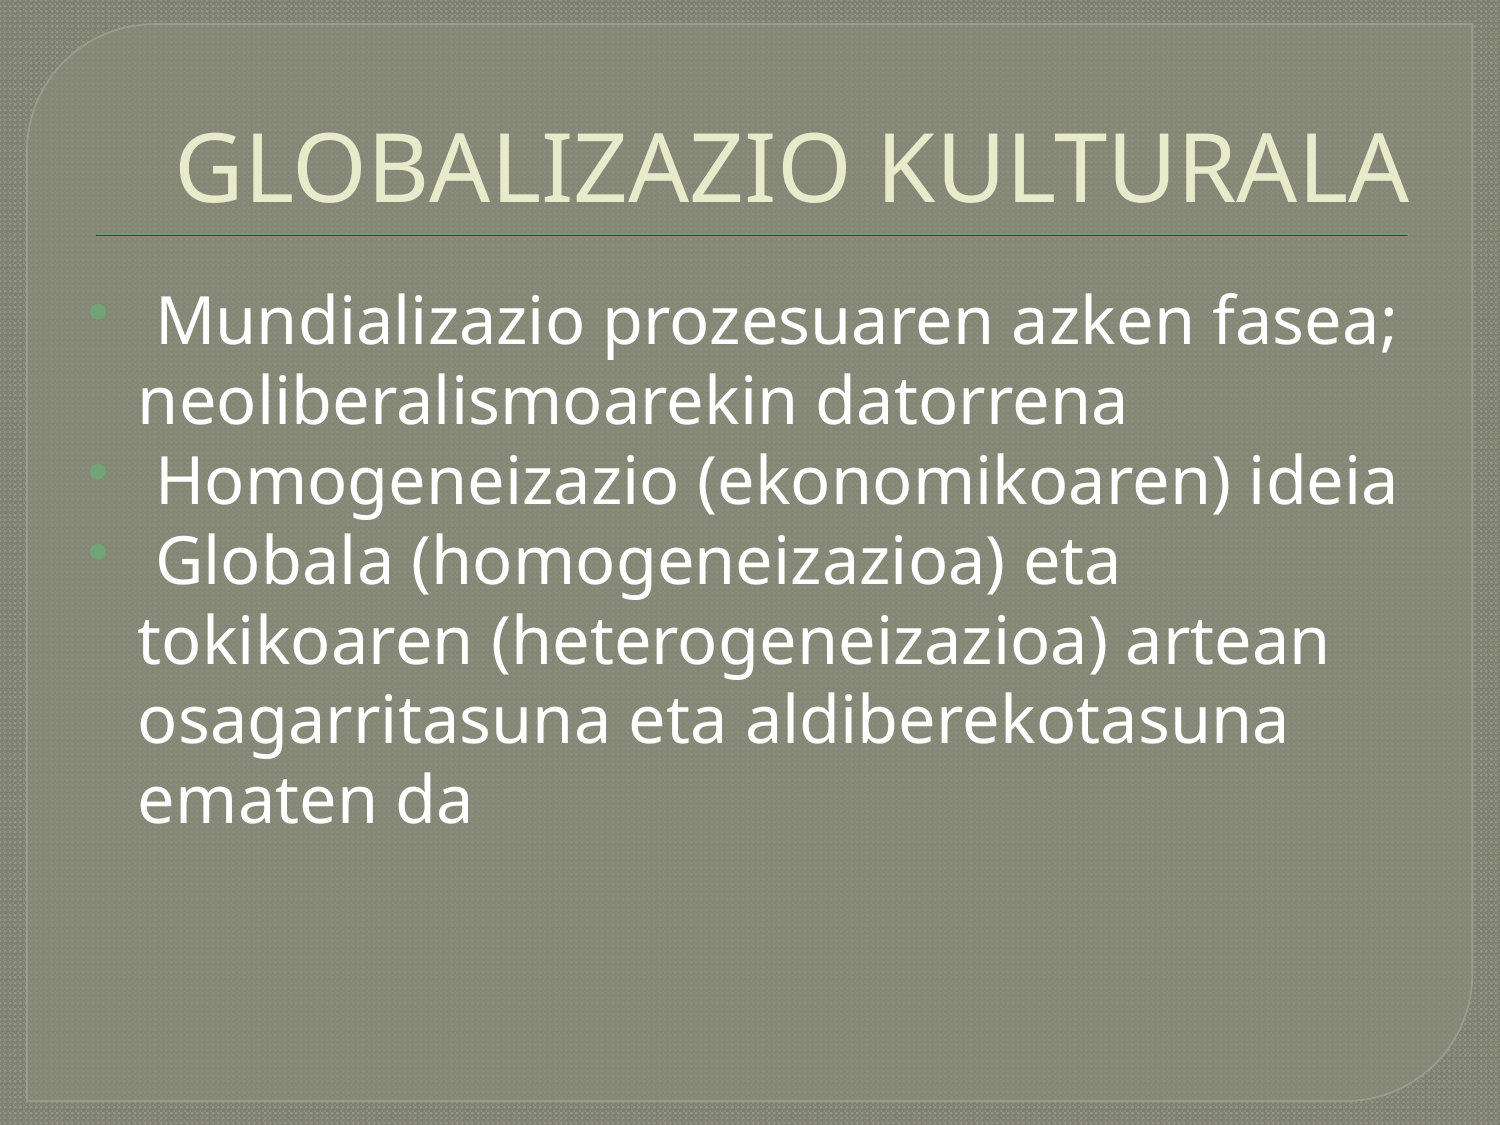

# GLOBALIZAZIO KULTURALA
 Mundializazio prozesuaren azken fasea; neoliberalismoarekin datorrena
 Homogeneizazio (ekonomikoaren) ideia
 Globala (homogeneizazioa) eta tokikoaren (heterogeneizazioa) artean osagarritasuna eta aldiberekotasuna ematen da